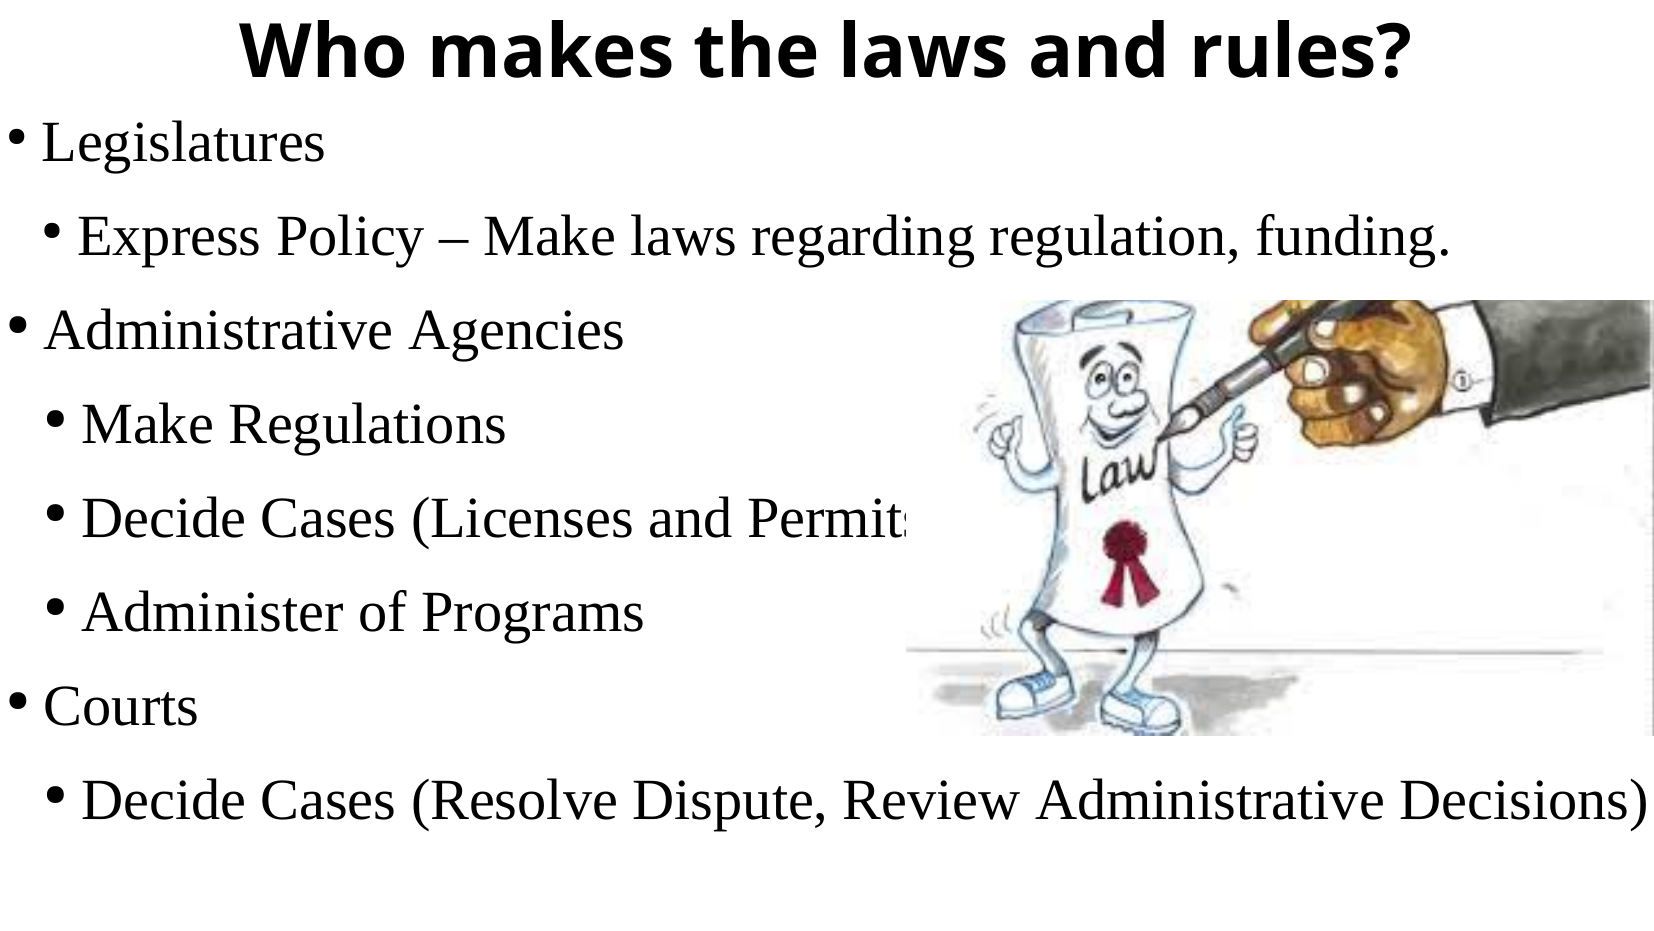

# Who makes the laws and rules?
Legislatures
Express Policy – Make laws regarding regulation, funding.
 Administrative Agencies
 Make Regulations
 Decide Cases (Licenses and Permits)
 Administer of Programs
 Courts
 Decide Cases (Resolve Dispute, Review Administrative Decisions)